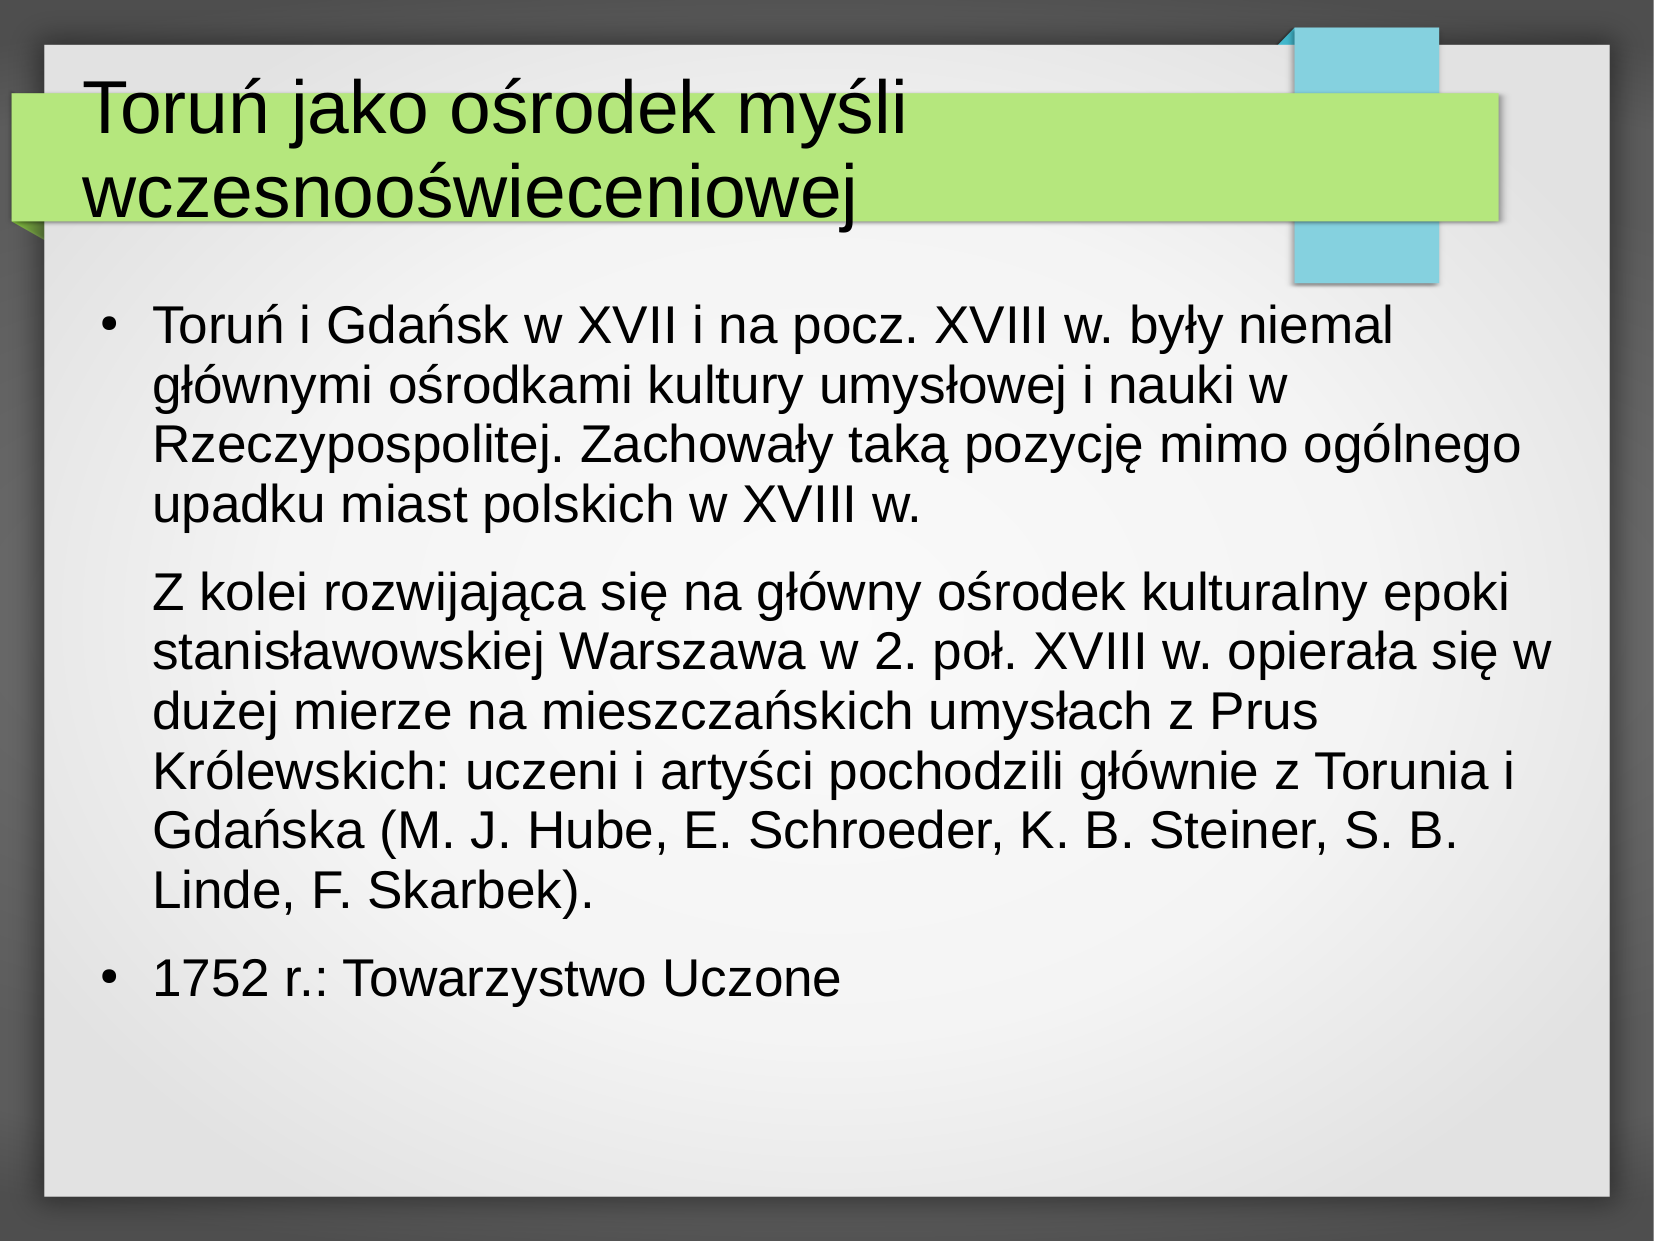

# Toruń jako ośrodek myśli wczesnooświeceniowej
Toruń i Gdańsk w XVII i na pocz. XVIII w. były niemal głównymi ośrodkami kultury umysłowej i nauki w Rzeczypospolitej. Zachowały taką pozycję mimo ogólnego upadku miast polskich w XVIII w.
Z kolei rozwijająca się na główny ośrodek kulturalny epoki stanisławowskiej Warszawa w 2. poł. XVIII w. opierała się w dużej mierze na mieszczańskich umysłach z Prus Królewskich: uczeni i artyści pochodzili głównie z Torunia i Gdańska (M. J. Hube, E. Schroeder, K. B. Steiner, S. B. Linde, F. Skarbek).
1752 r.: Towarzystwo Uczone